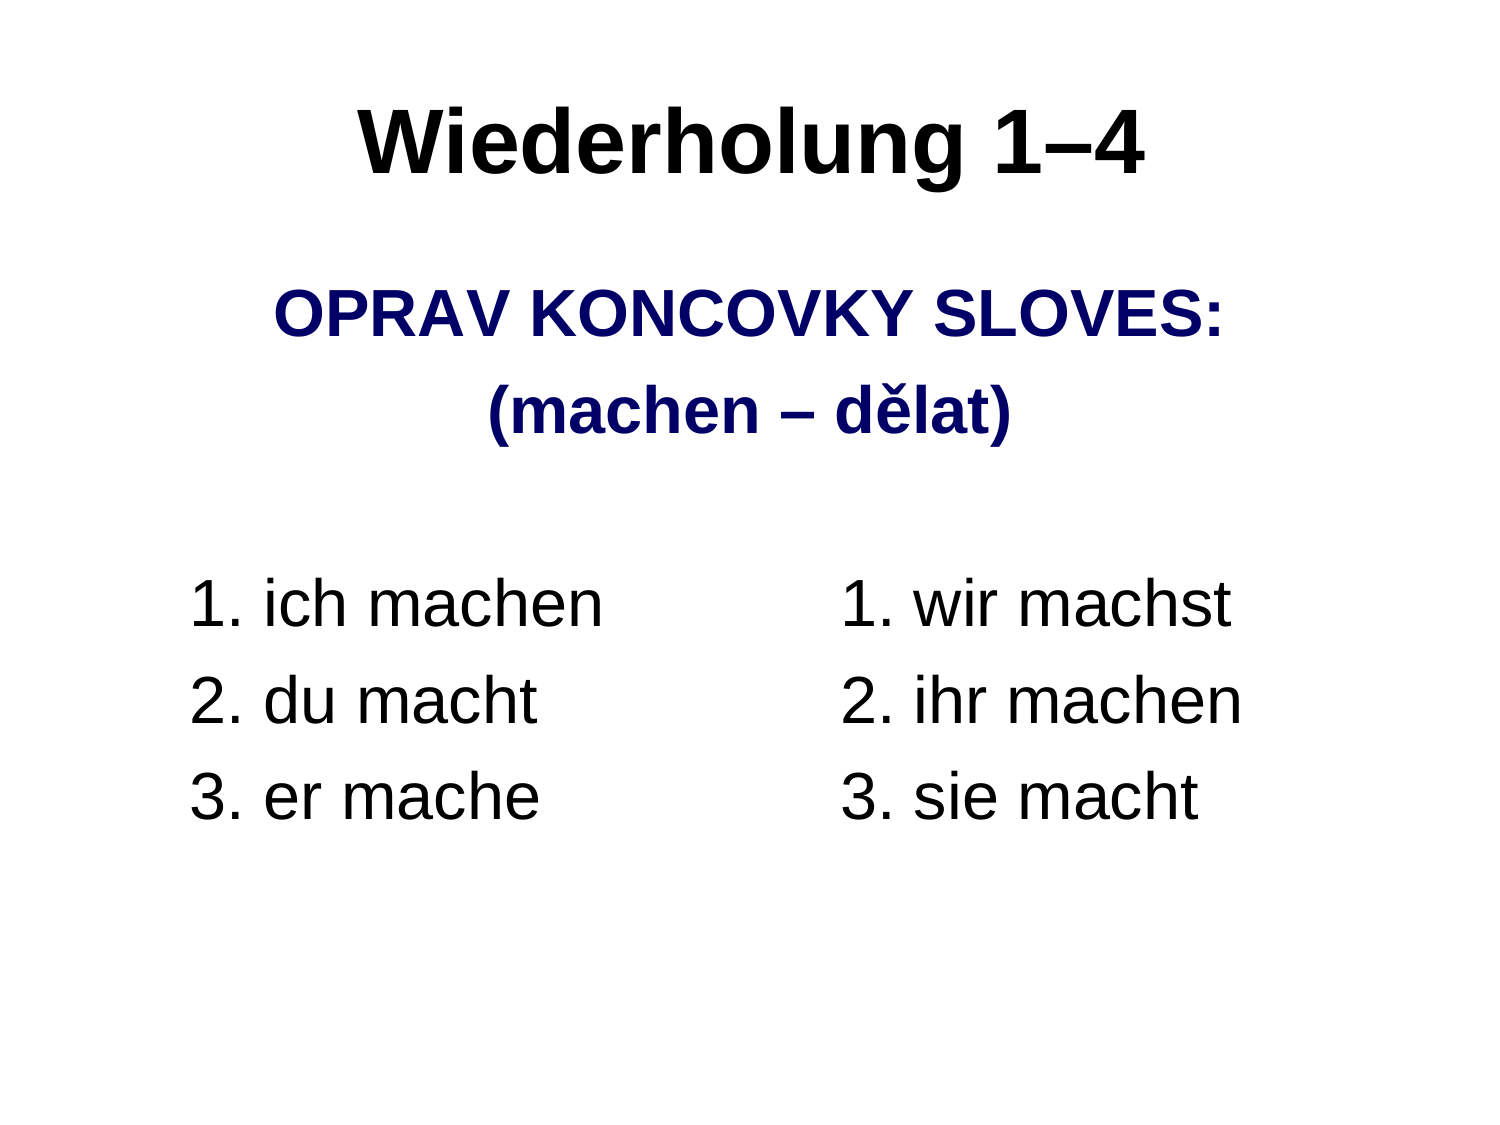

# Wiederholung 1–4
OPRAV KONCOVKY SLOVES:
(machen – dělat)
	1. ich machen		1. wir machst
	2. du macht			2. ihr machen
	3. er mache 		3. sie macht